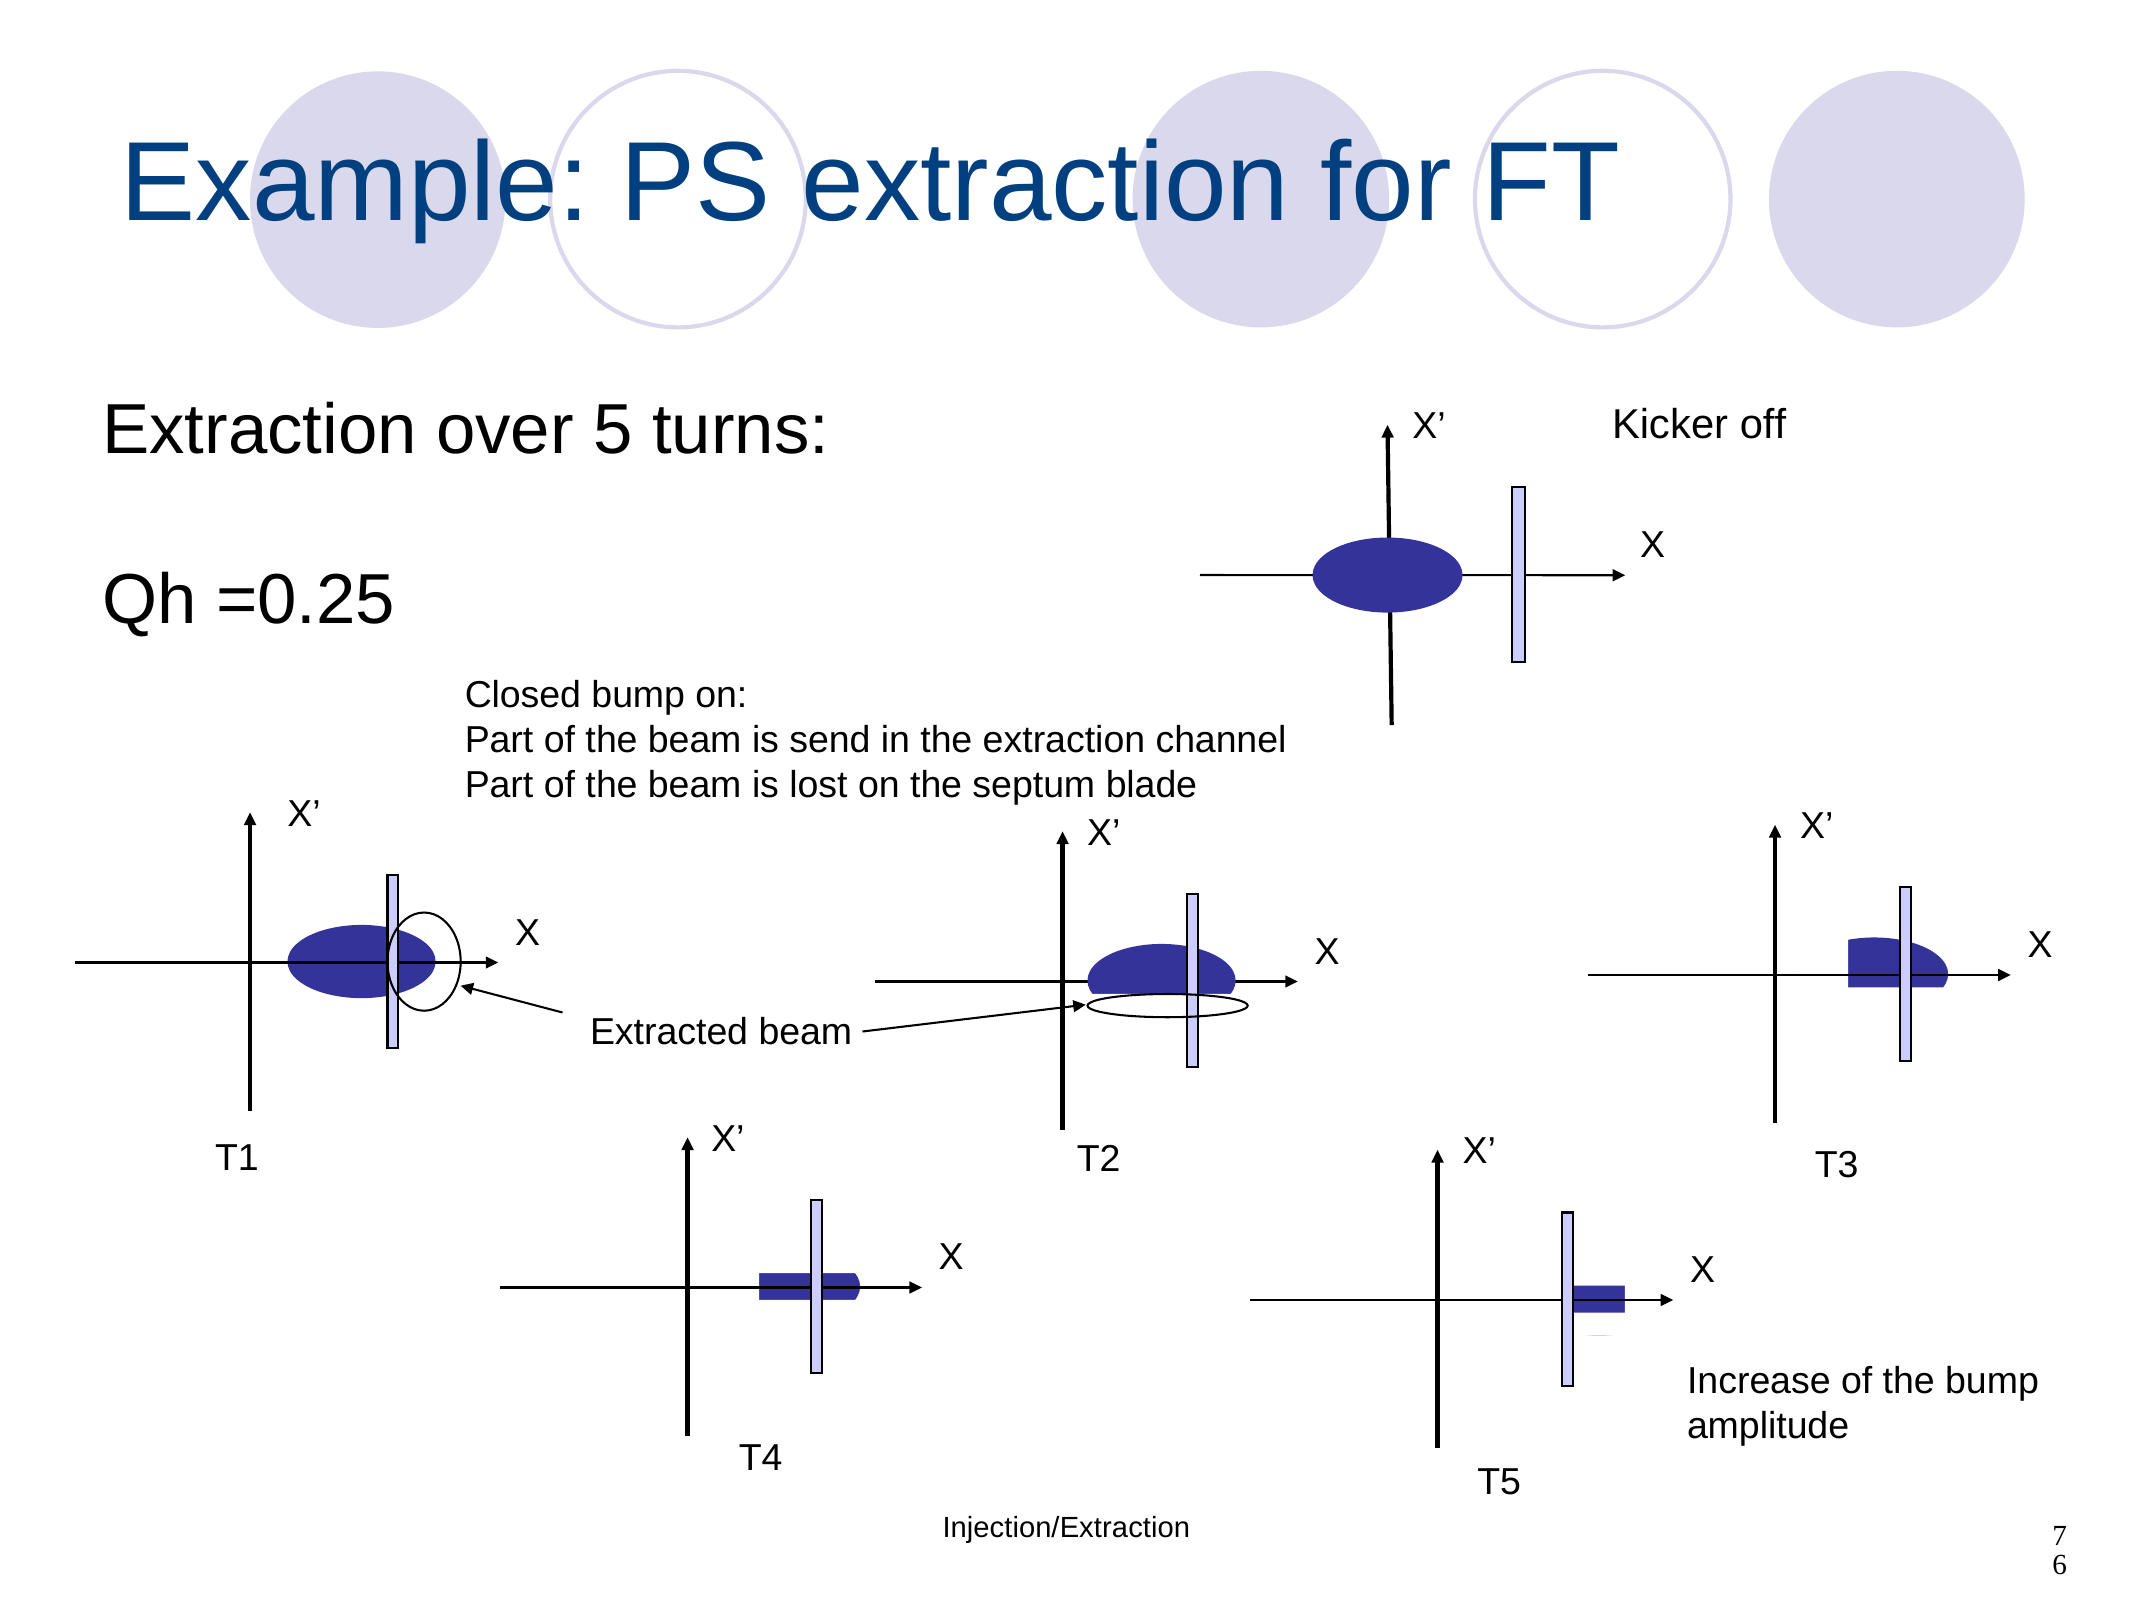

# Example: PS extraction for FT
Extraction over 5 turns:
Qh =0.25
Kicker off
X’
X
Closed bump on:
Part of the beam is send in the extraction channel
Part of the beam is lost on the septum blade
X’
X
Extracted beam
T1
X’
X
X’
T3
X’
X
T2
X’
X
T4
X
Increase of the bump amplitude
T5
76